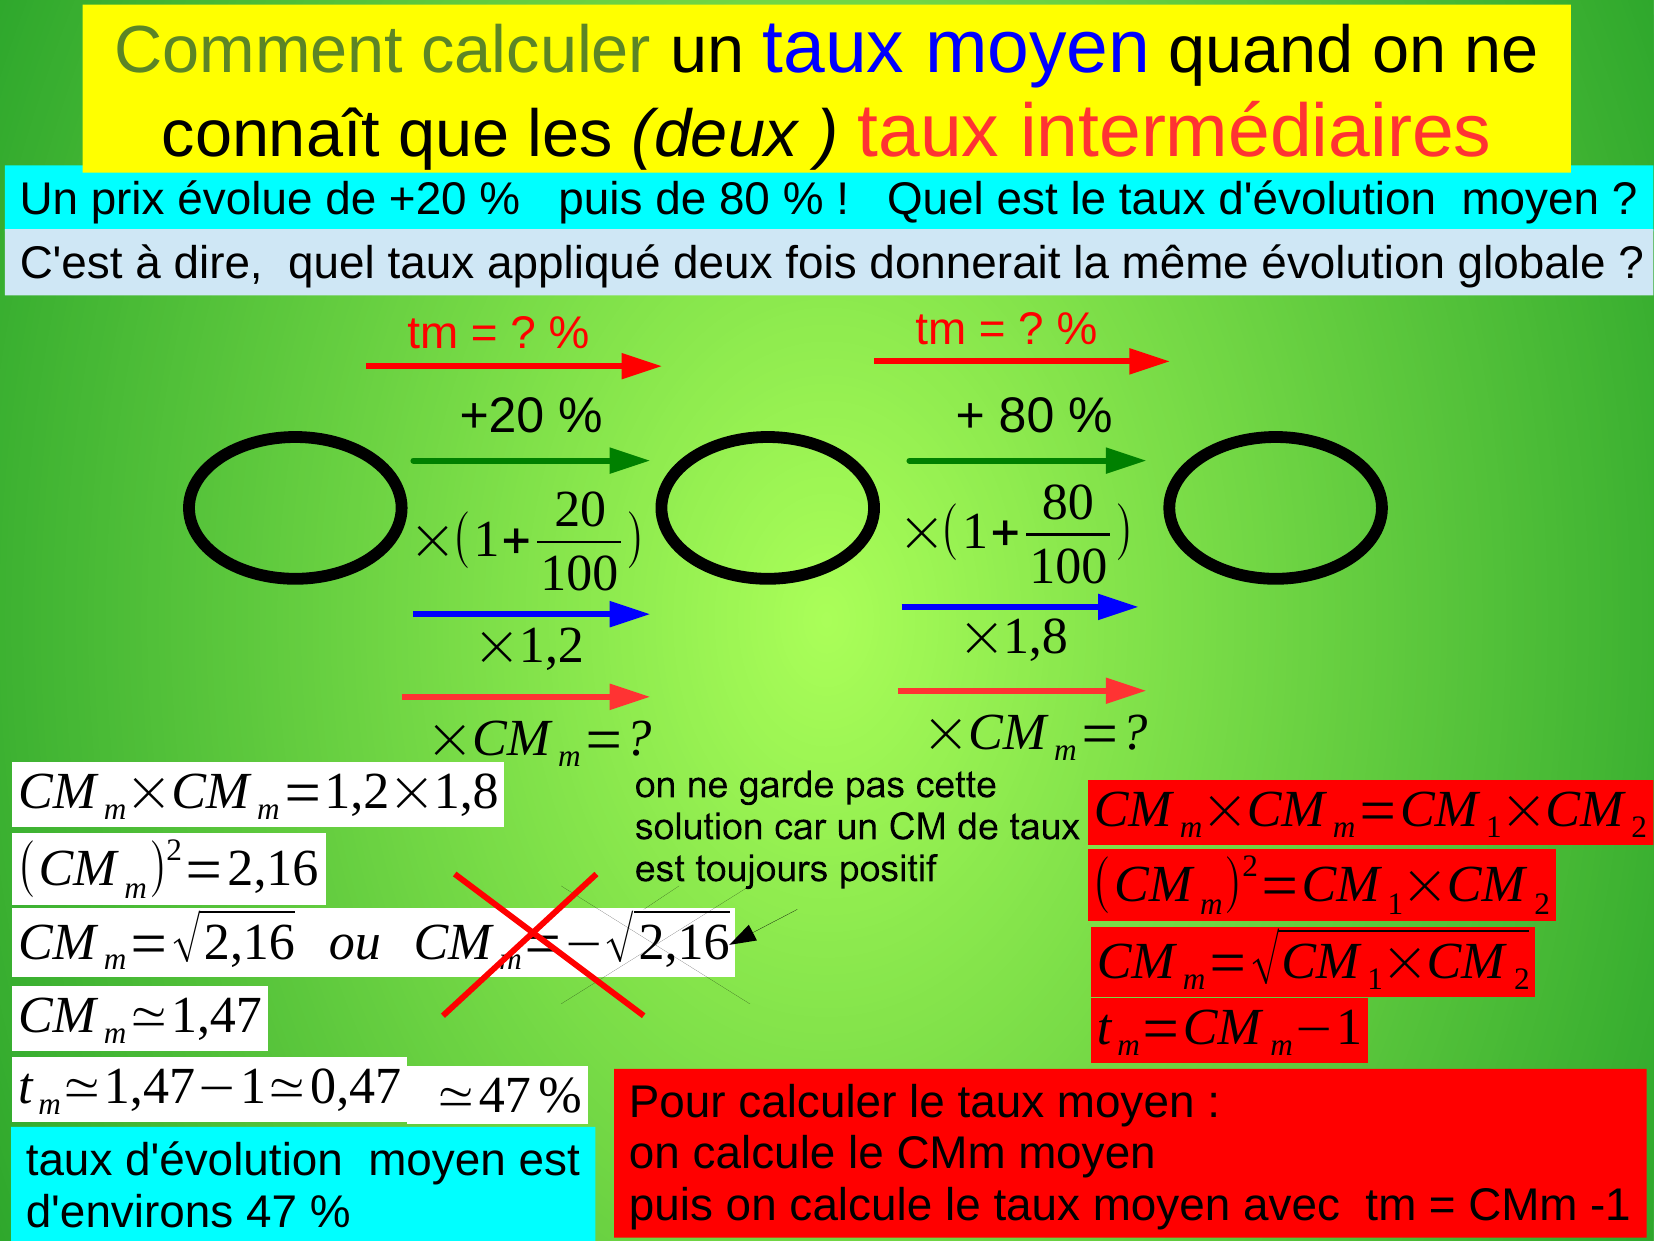

# Comment calculer un taux moyen quand on ne connaît que les (deux ) taux intermédiaires
Un prix évolue de +20 % puis de 80 % ! Quel est le taux d'évolution moyen ?
C'est à dire, quel taux appliqué deux fois donnerait la même évolution globale ?
tm = ? %
tm = ? %
+20 %
+ 80 %
Pour calculer le taux moyen :
on calcule le CMm moyen
puis on calcule le taux moyen avec tm = CMm -1
taux d'évolution moyen est
d'environs 47 %